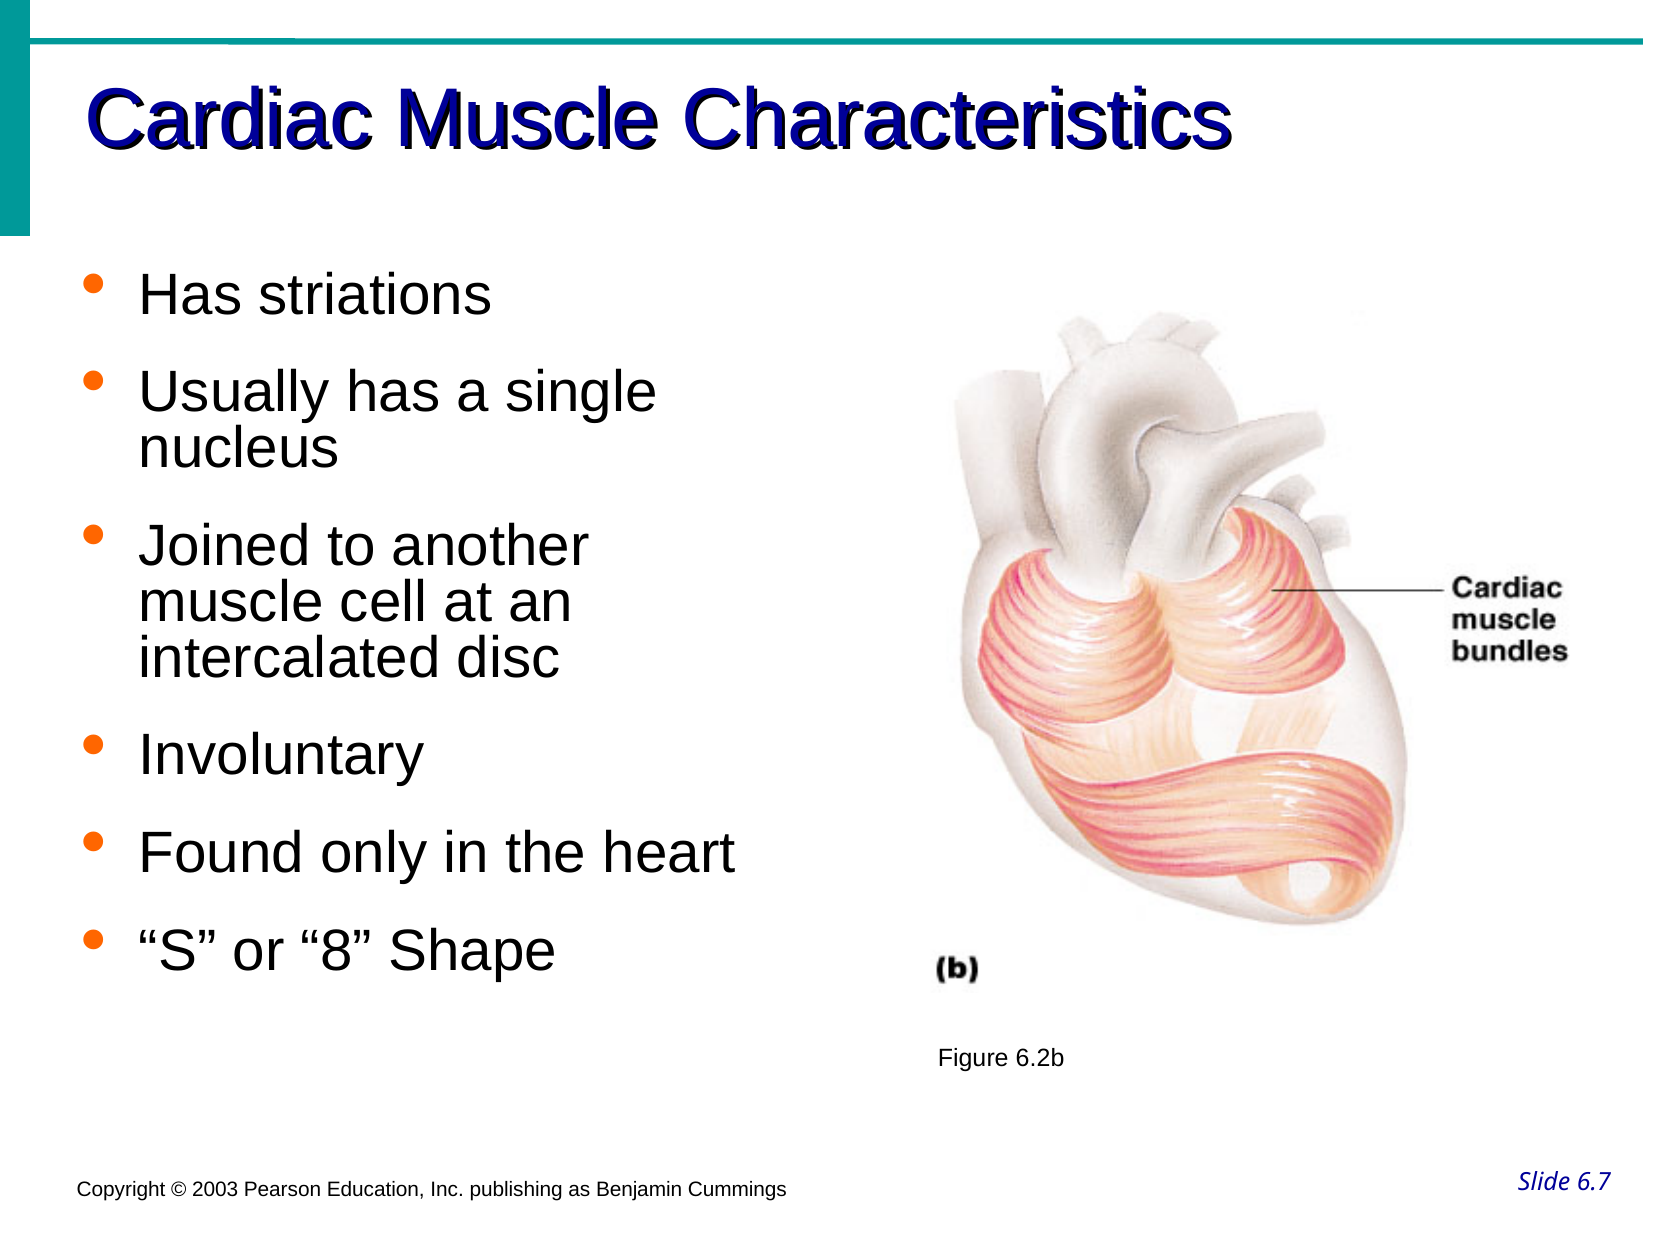

# Cardiac Muscle Characteristics
Has striations
Usually has a single nucleus
Joined to another muscle cell at an intercalated disc
Involuntary
Found only in the heart
“S” or “8” Shape
Figure 6.2b
Slide 6.7
Copyright © 2003 Pearson Education, Inc. publishing as Benjamin Cummings